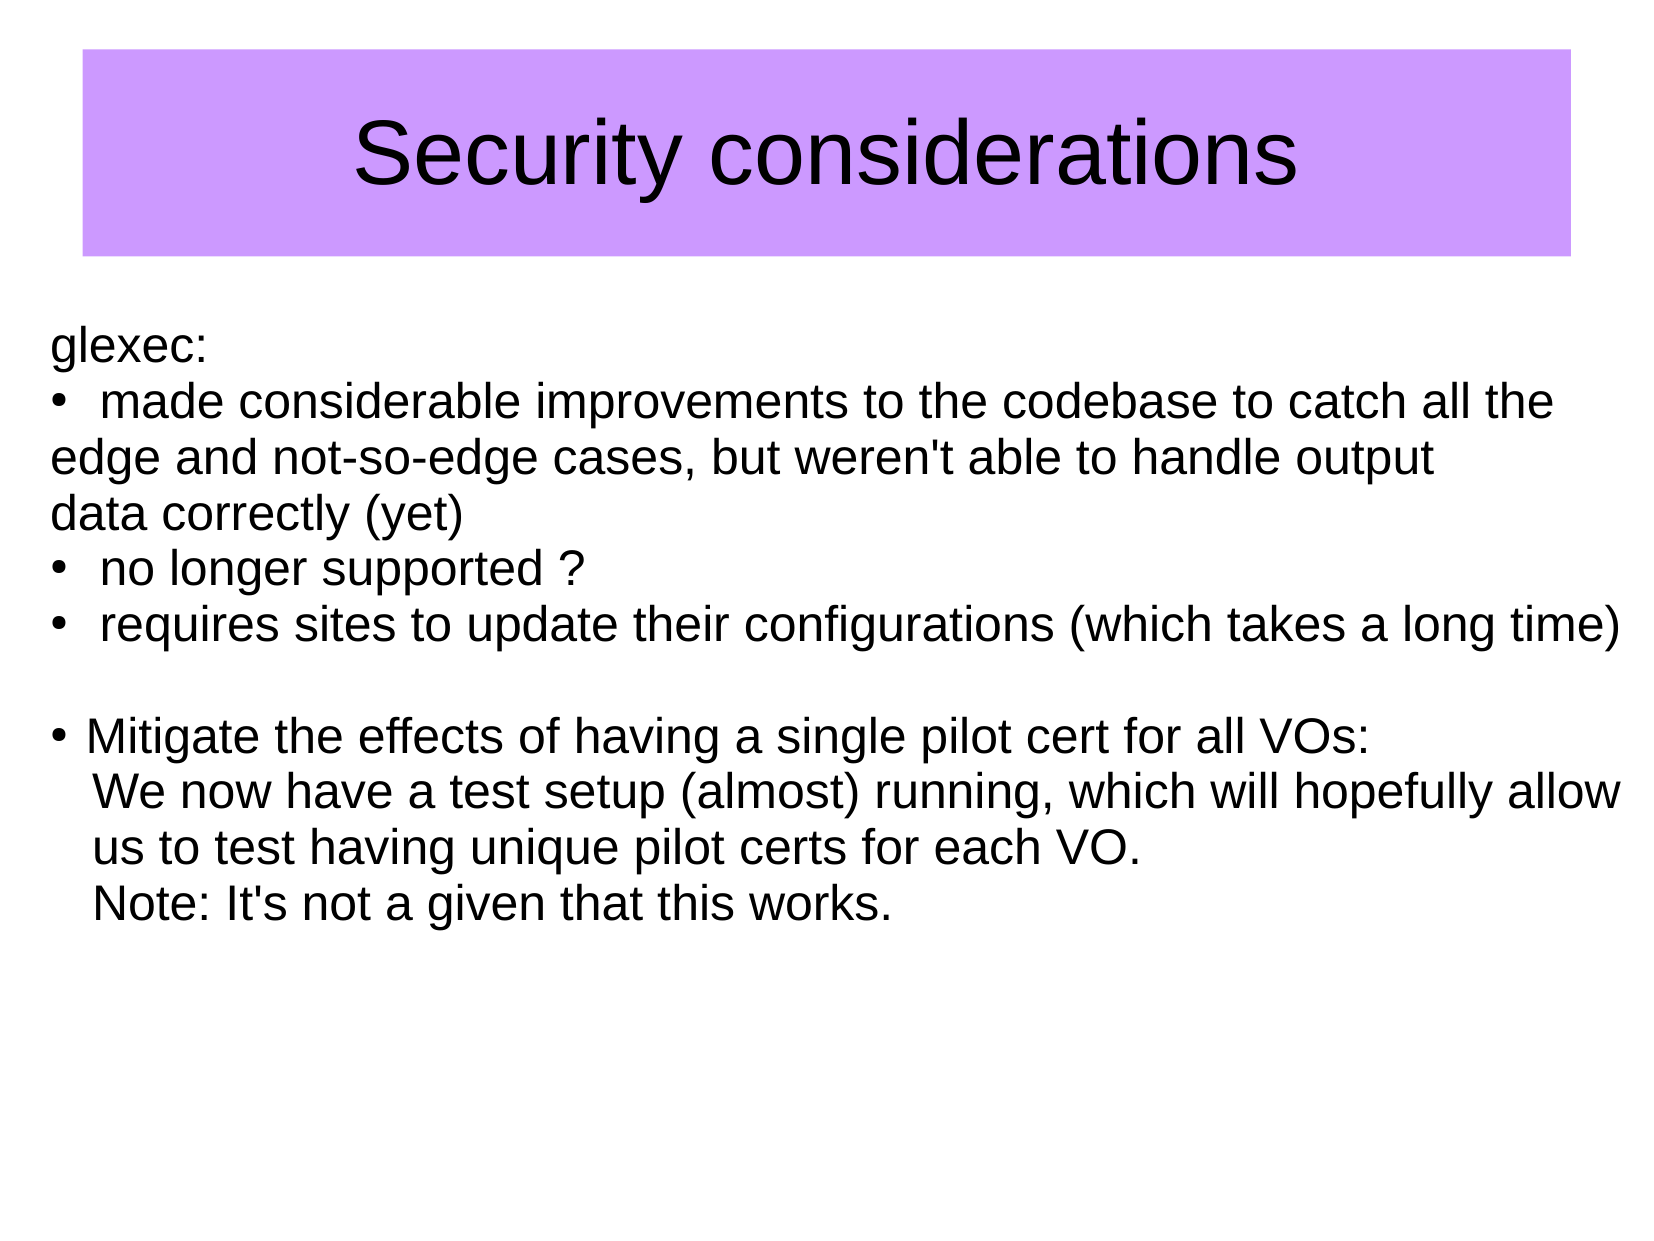

# Security considerations
glexec:
 made considerable improvements to the codebase to catch all the
edge and not-so-edge cases, but weren't able to handle output
data correctly (yet)
 no longer supported ?
 requires sites to update their configurations (which takes a long time)
Mitigate the effects of having a single pilot cert for all VOs:
 We now have a test setup (almost) running, which will hopefully allow
 us to test having unique pilot certs for each VO.
 Note: It's not a given that this works.